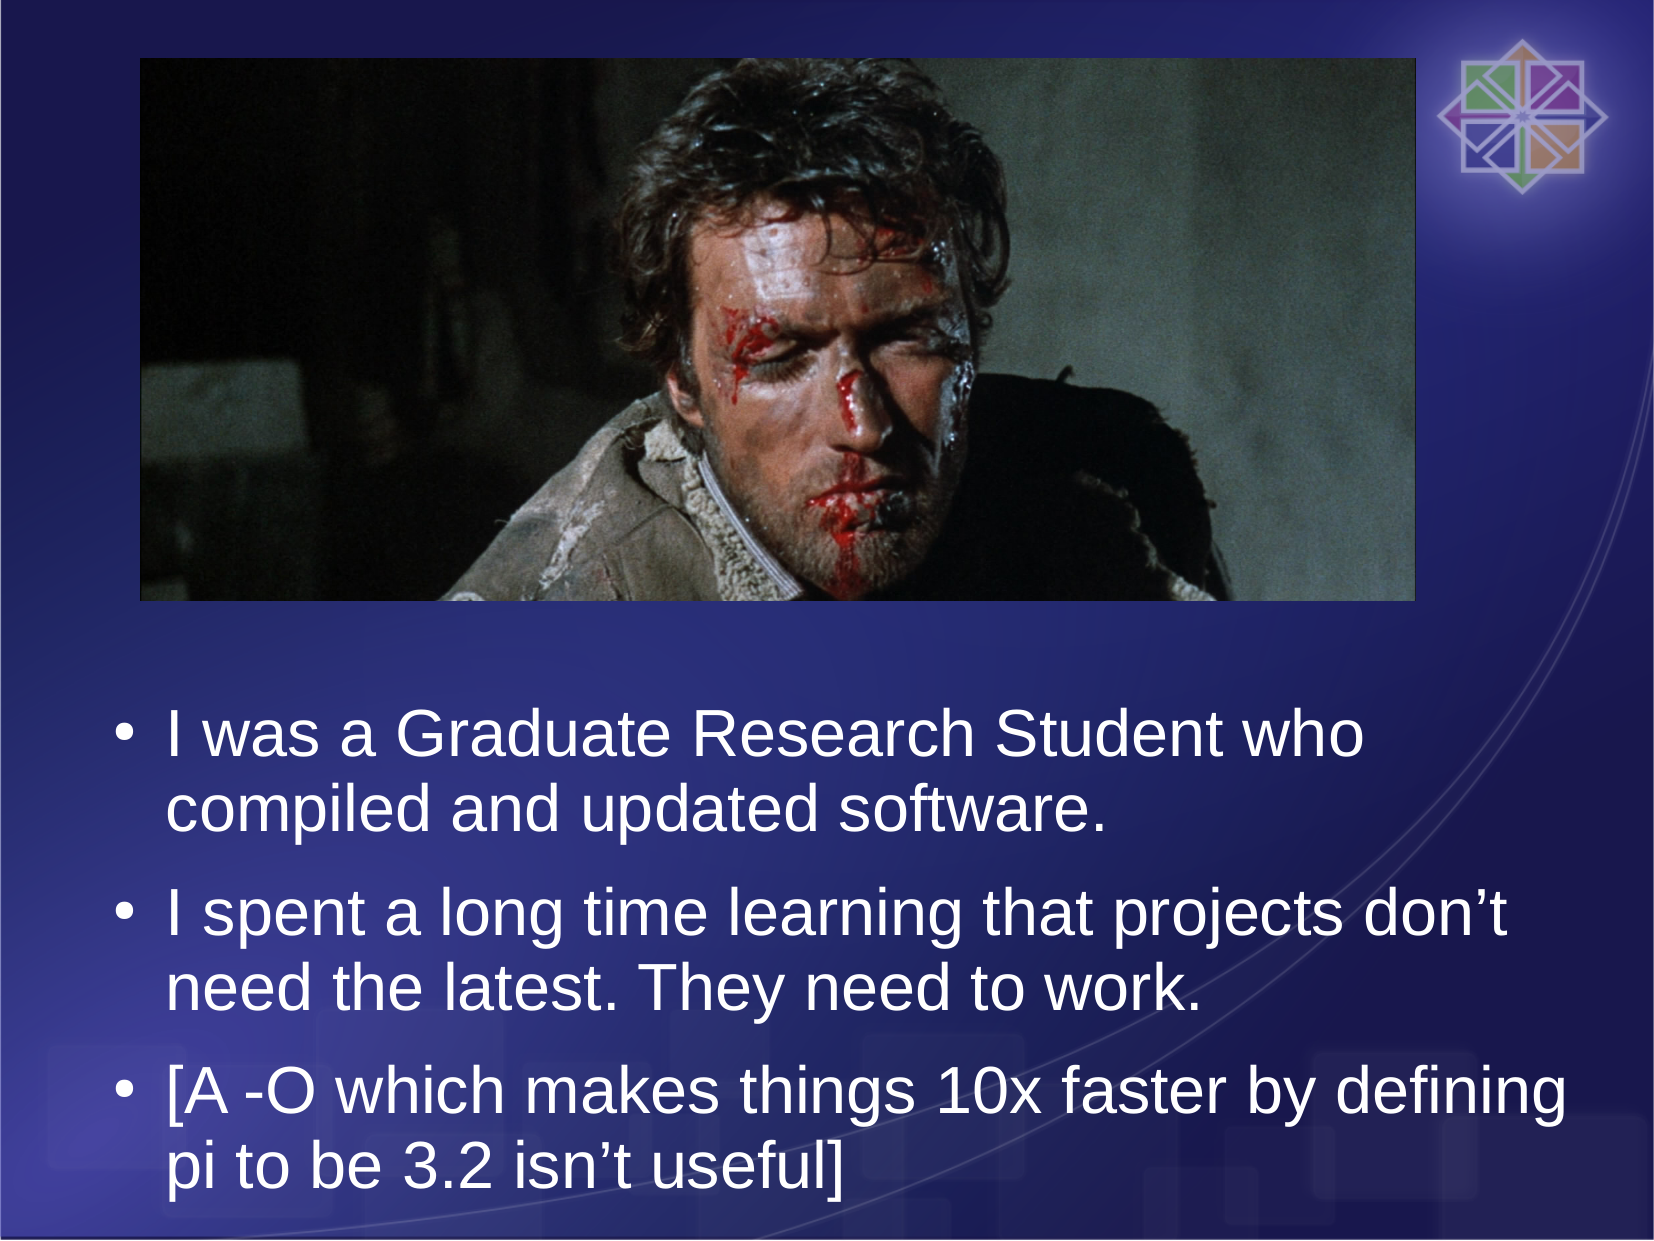

# I was a Graduate Research Student who compiled and updated software.
I spent a long time learning that projects don’t need the latest. They need to work.
[A -O which makes things 10x faster by defining pi to be 3.2 isn’t useful]